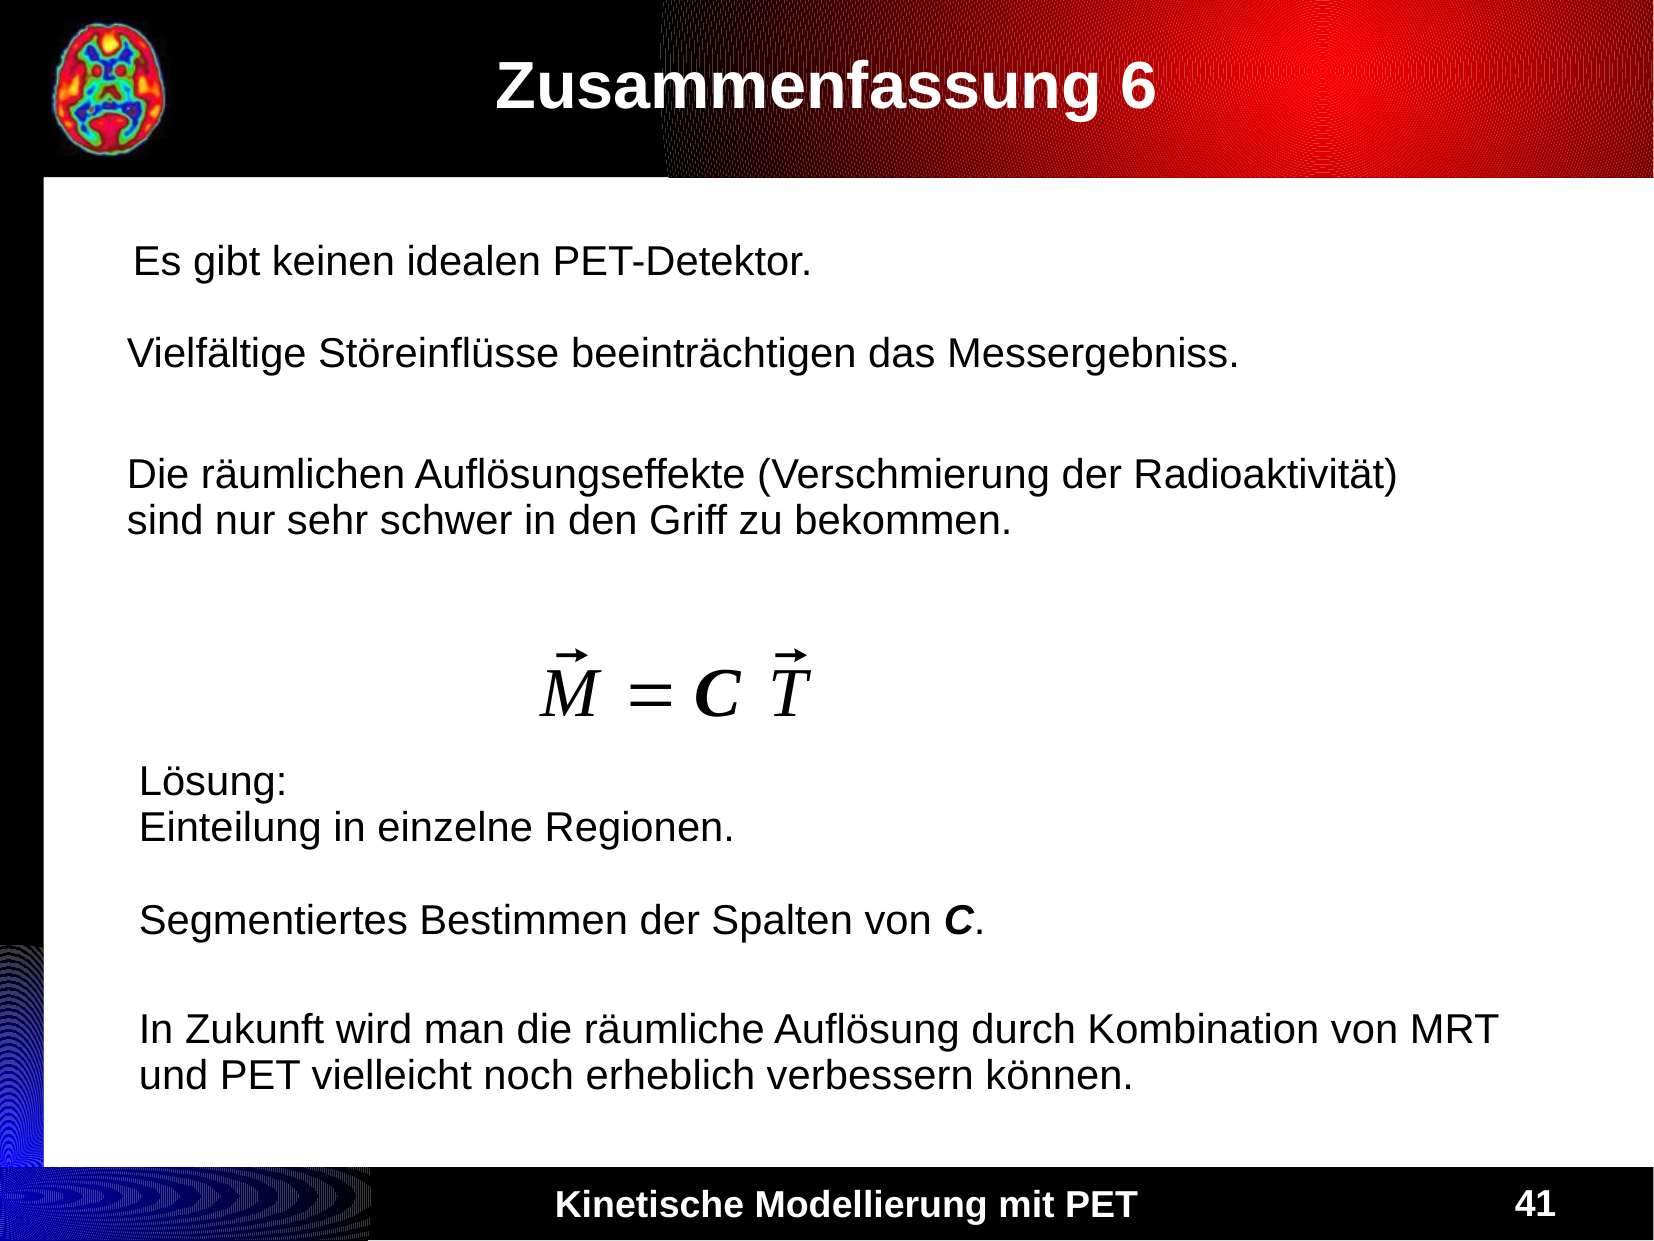

# Zusammenfassung 6
Es gibt keinen idealen PET-Detektor.
Vielfältige Störeinflüsse beeinträchtigen das Messergebniss.
Die räumlichen Auflösungseffekte (Verschmierung der Radioaktivität) sind nur sehr schwer in den Griff zu bekommen.
Lösung:
Einteilung in einzelne Regionen.
Segmentiertes Bestimmen der Spalten von C.
In Zukunft wird man die räumliche Auflösung durch Kombination von MRT und PET vielleicht noch erheblich verbessern können.
Kinetische Modellierung mit PET